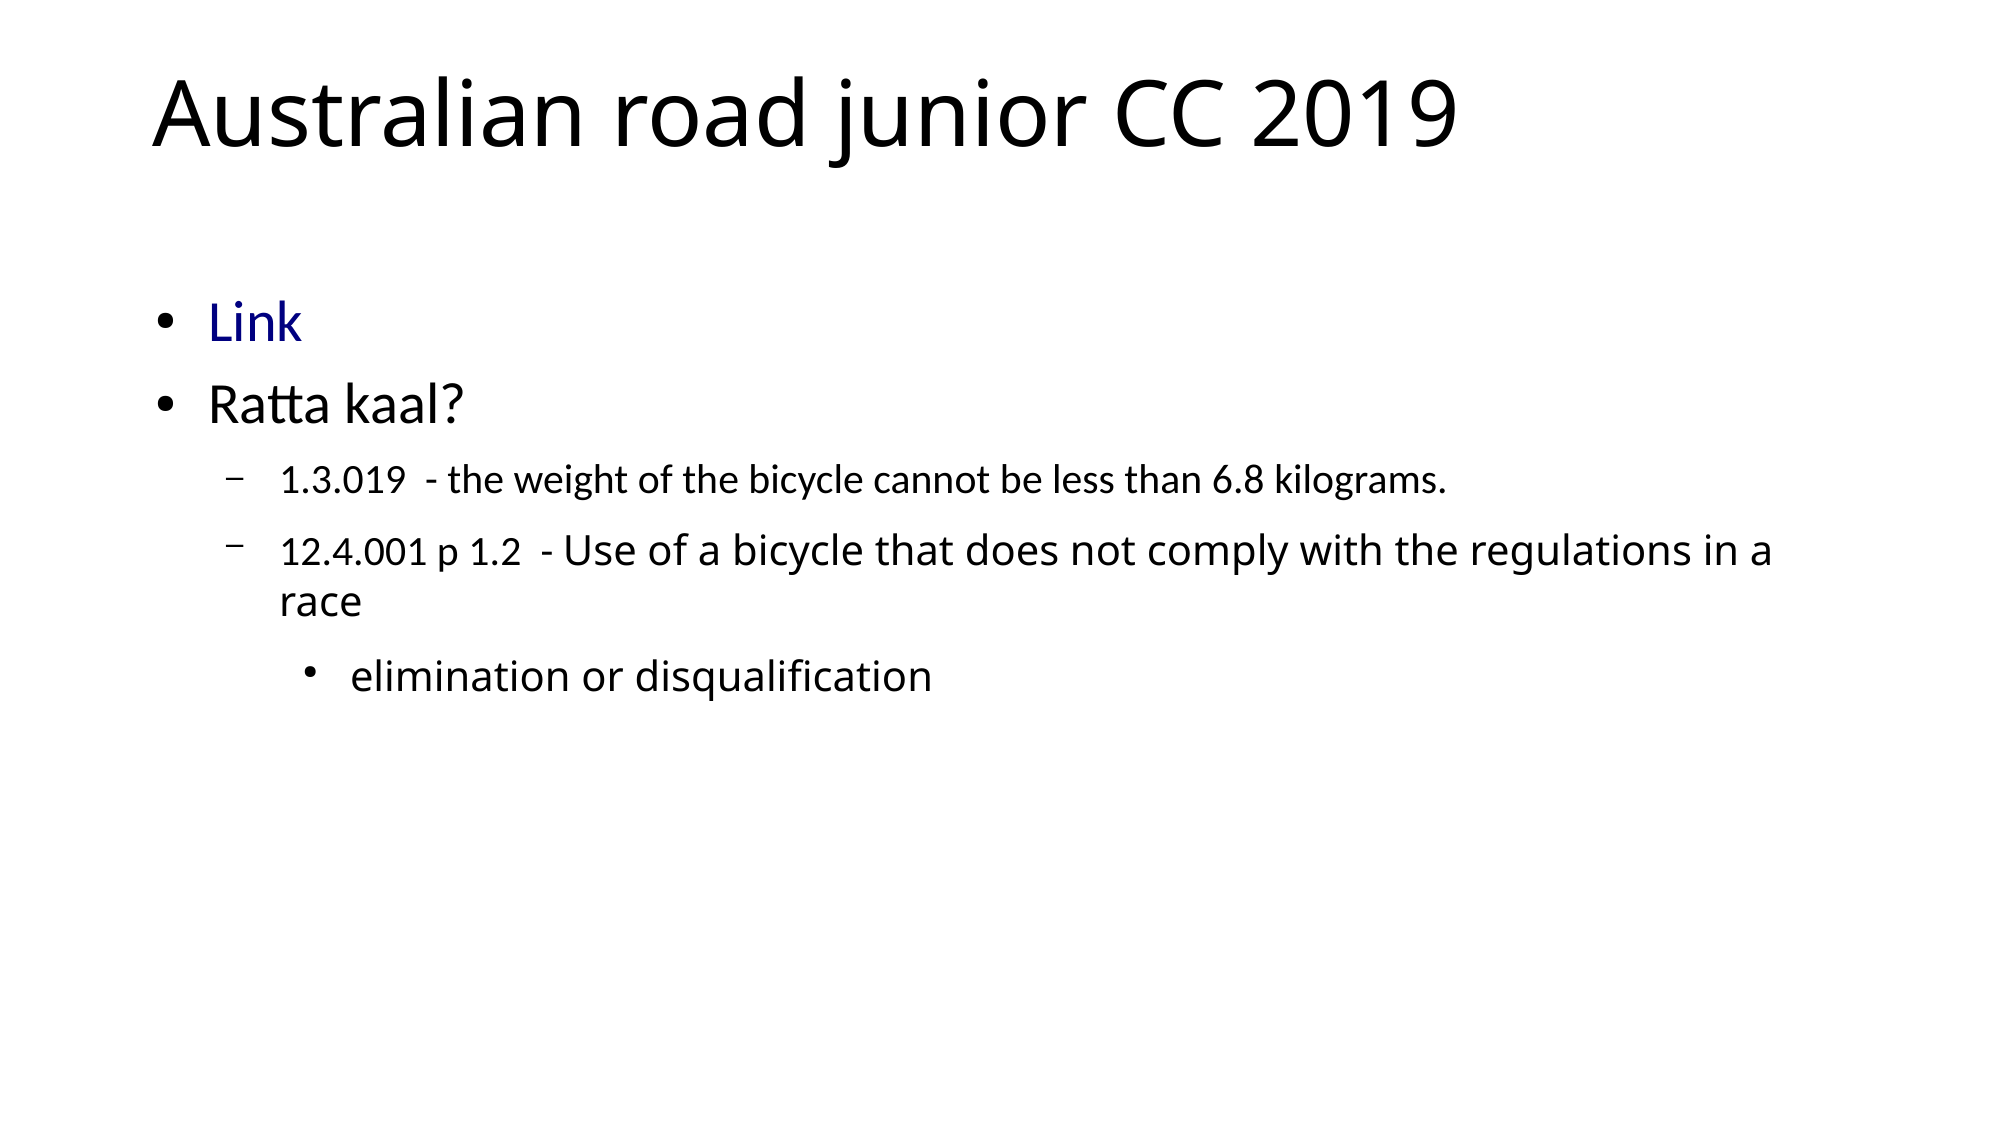

# Australian road junior CC 2019
Link
Ratta kaal?
1.3.019 - the weight of the bicycle cannot be less than 6.8 kilograms.
12.4.001 p 1.2 - Use of a bicycle that does not comply with the regulations in a race
elimination or disqualification